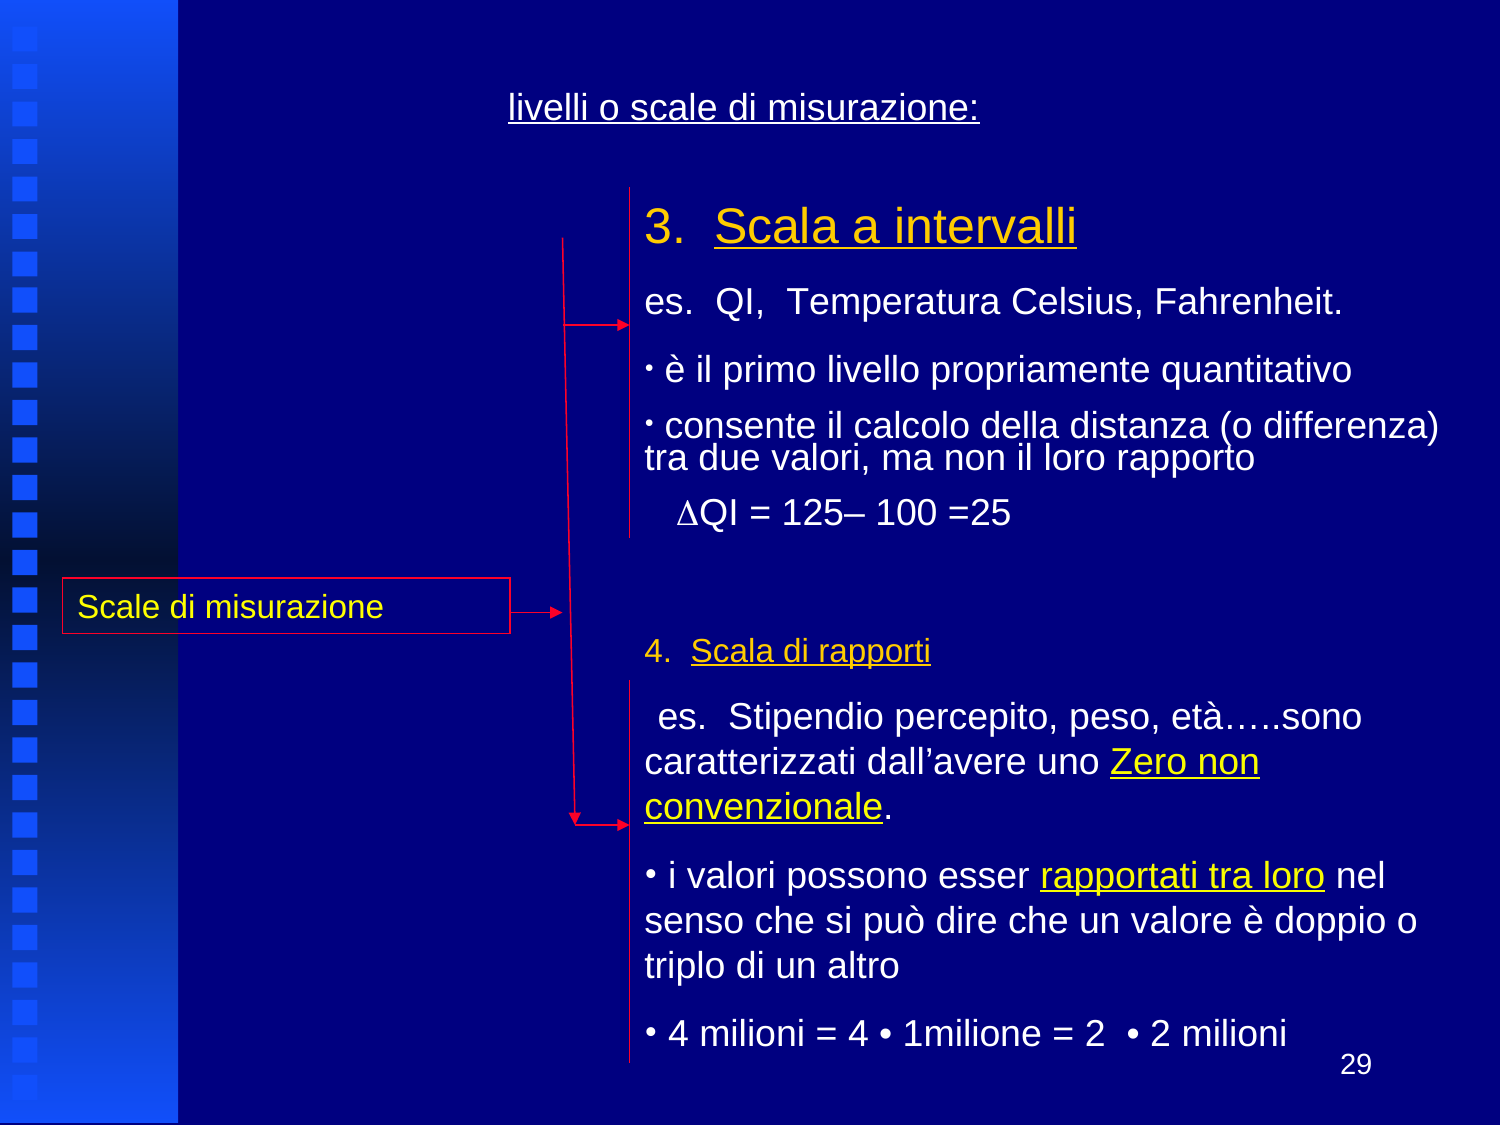

livelli o scale di misurazione:
3. Scala a intervalli
es. QI, Temperatura Celsius, Fahrenheit.
 è il primo livello propriamente quantitativo
 consente il calcolo della distanza (o differenza) tra due valori, ma non il loro rapporto
	QI = 125– 100 =25
Scale di misurazione
4. Scala di rapporti
es. Stipendio percepito, peso, età…..sono caratterizzati dall’avere uno Zero non convenzionale.
 i valori possono esser rapportati tra loro nel senso che si può dire che un valore è doppio o triplo di un altro
 4 milioni = 4 • 1milione = 2 • 2 milioni